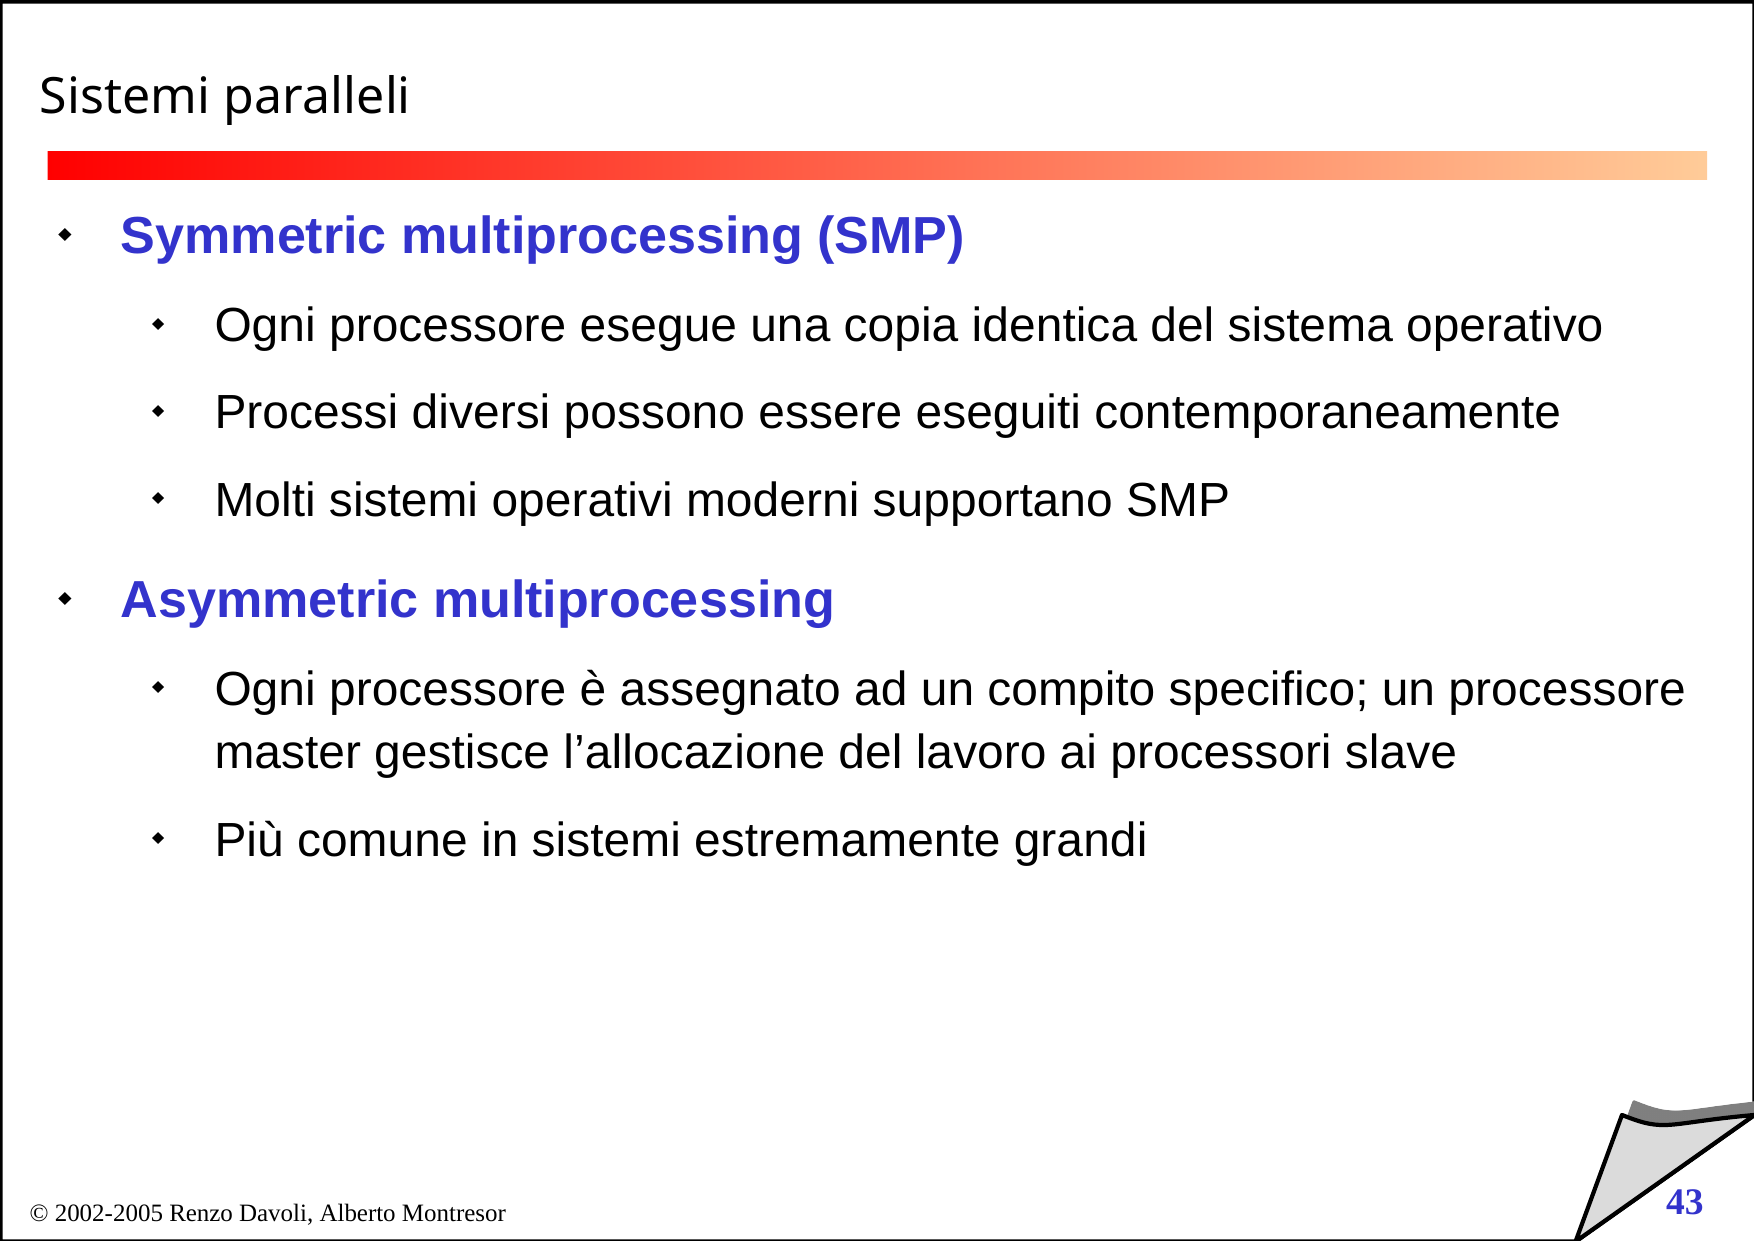

# Sistemi paralleli
Symmetric multiprocessing (SMP)
Ogni processore esegue una copia identica del sistema operativo
Processi diversi possono essere eseguiti contemporaneamente
Molti sistemi operativi moderni supportano SMP
Asymmetric multiprocessing
Ogni processore è assegnato ad un compito specifico; un processore master gestisce l’allocazione del lavoro ai processori slave
Più comune in sistemi estremamente grandi